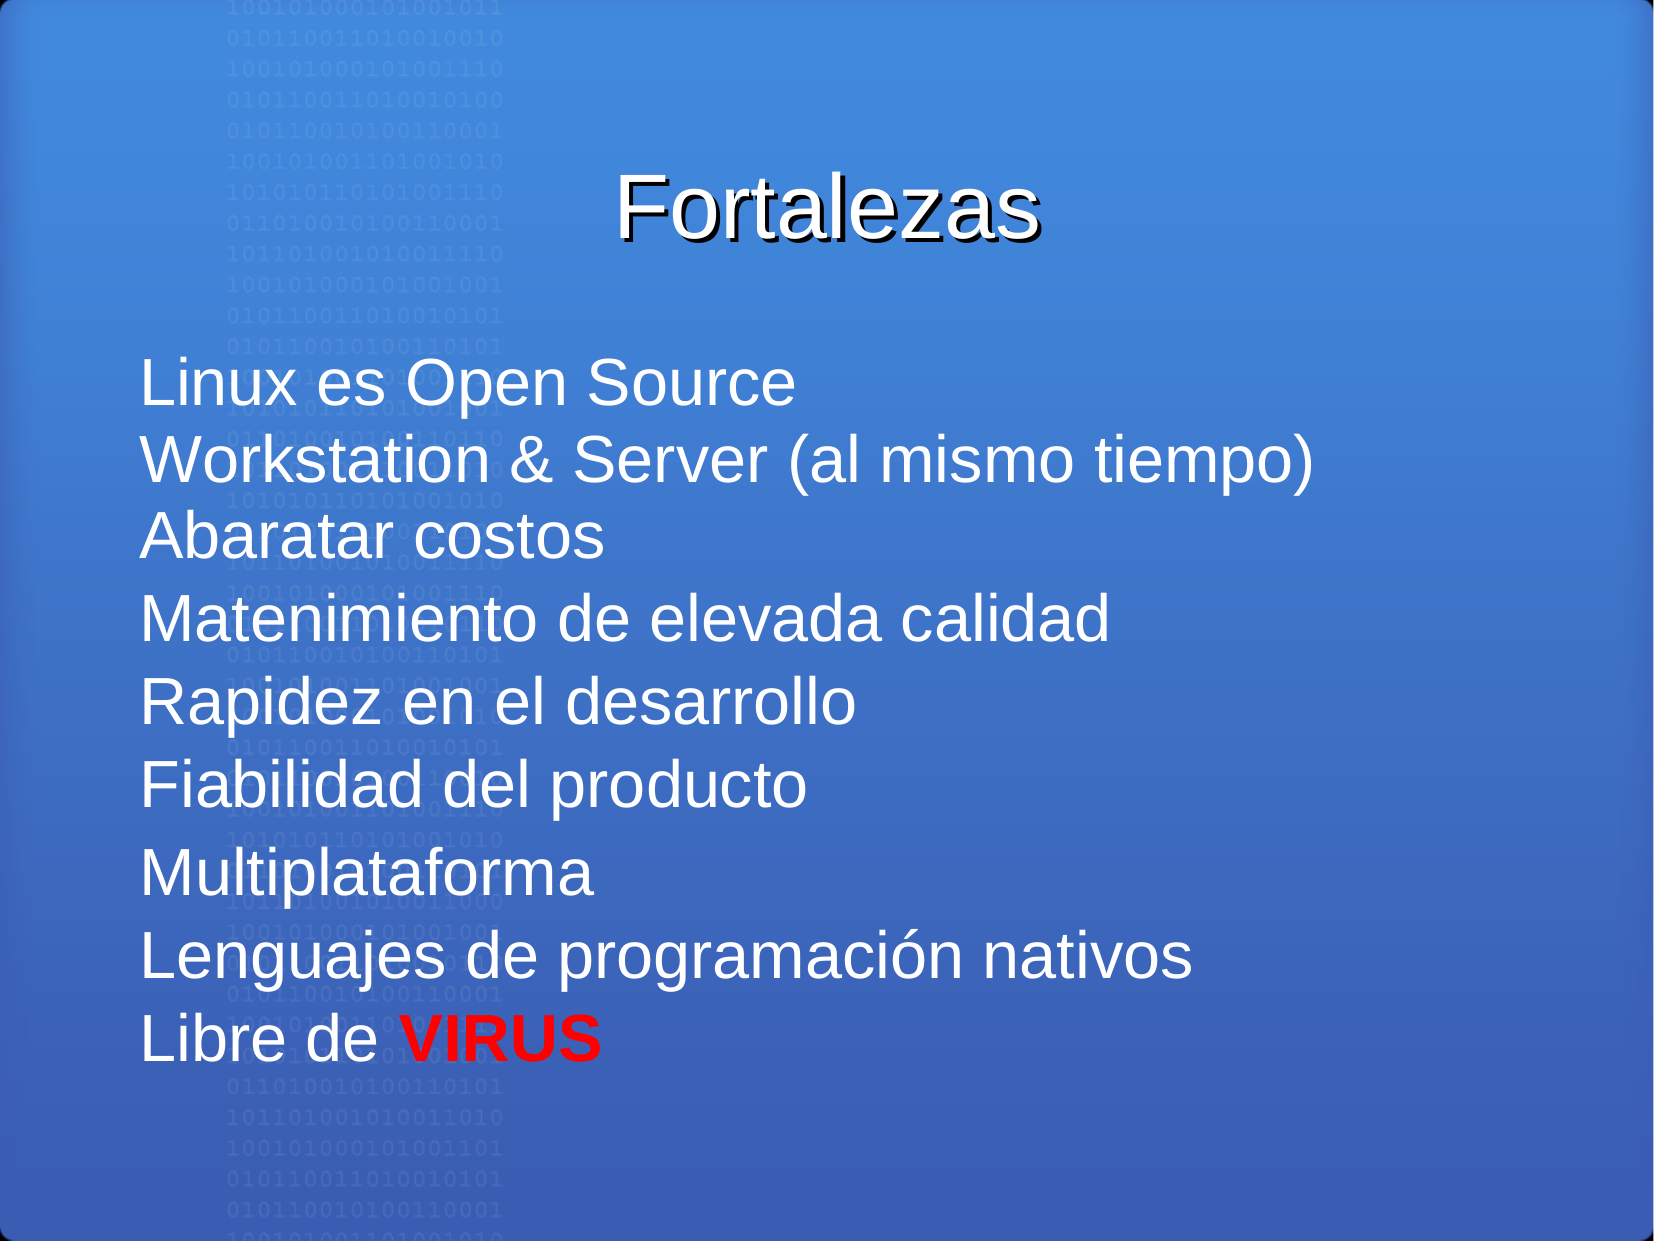

# Fortalezas
Linux es Open Source
Workstation & Server (al mismo tiempo)
Abaratar costos
Matenimiento de elevada calidad
Rapidez en el desarrollo
Fiabilidad del producto
Multiplataforma
Lenguajes de programación nativos
Libre de VIRUS